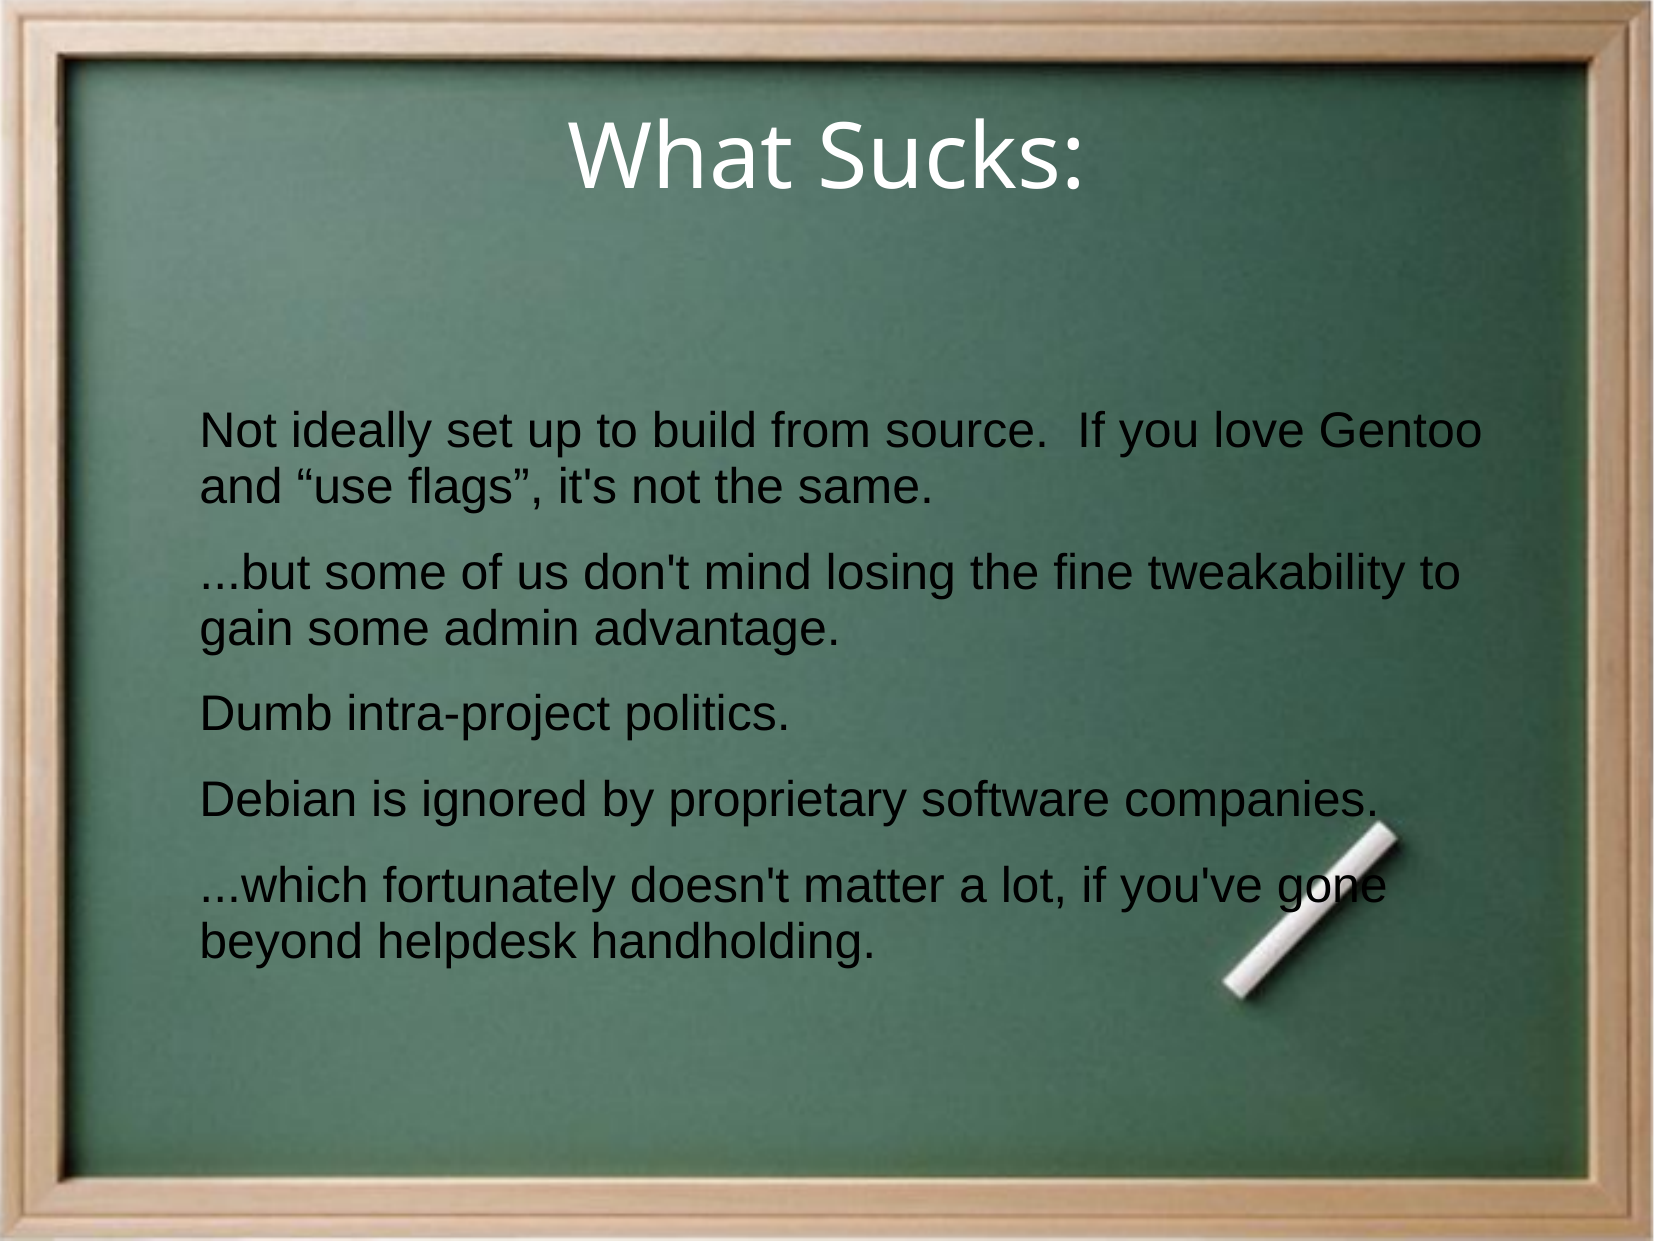

# What Sucks:
Not ideally set up to build from source. If you love Gentoo and “use flags”, it's not the same.
...but some of us don't mind losing the fine tweakability to gain some admin advantage.
Dumb intra-project politics.
Debian is ignored by proprietary software companies.
...which fortunately doesn't matter a lot, if you've gone beyond helpdesk handholding.